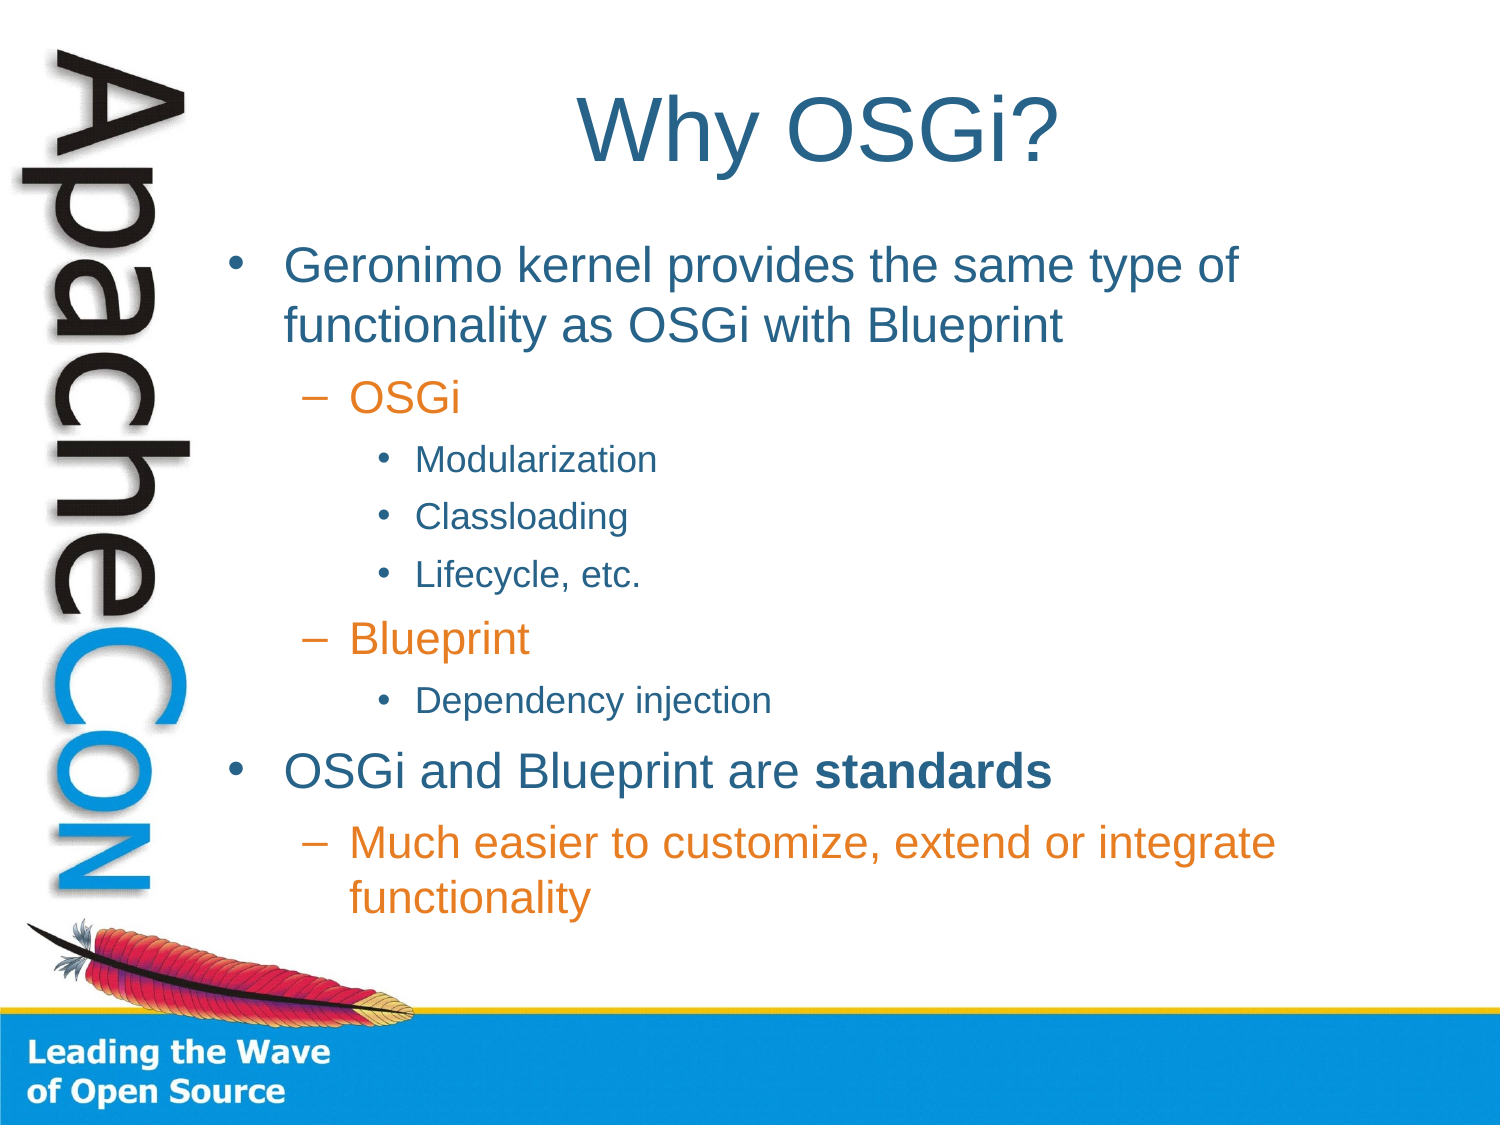

# Why OSGi?
Geronimo kernel provides the same type of functionality as OSGi with Blueprint
OSGi
Modularization
Classloading
Lifecycle, etc.
Blueprint
Dependency injection
OSGi and Blueprint are standards
Much easier to customize, extend or integrate functionality